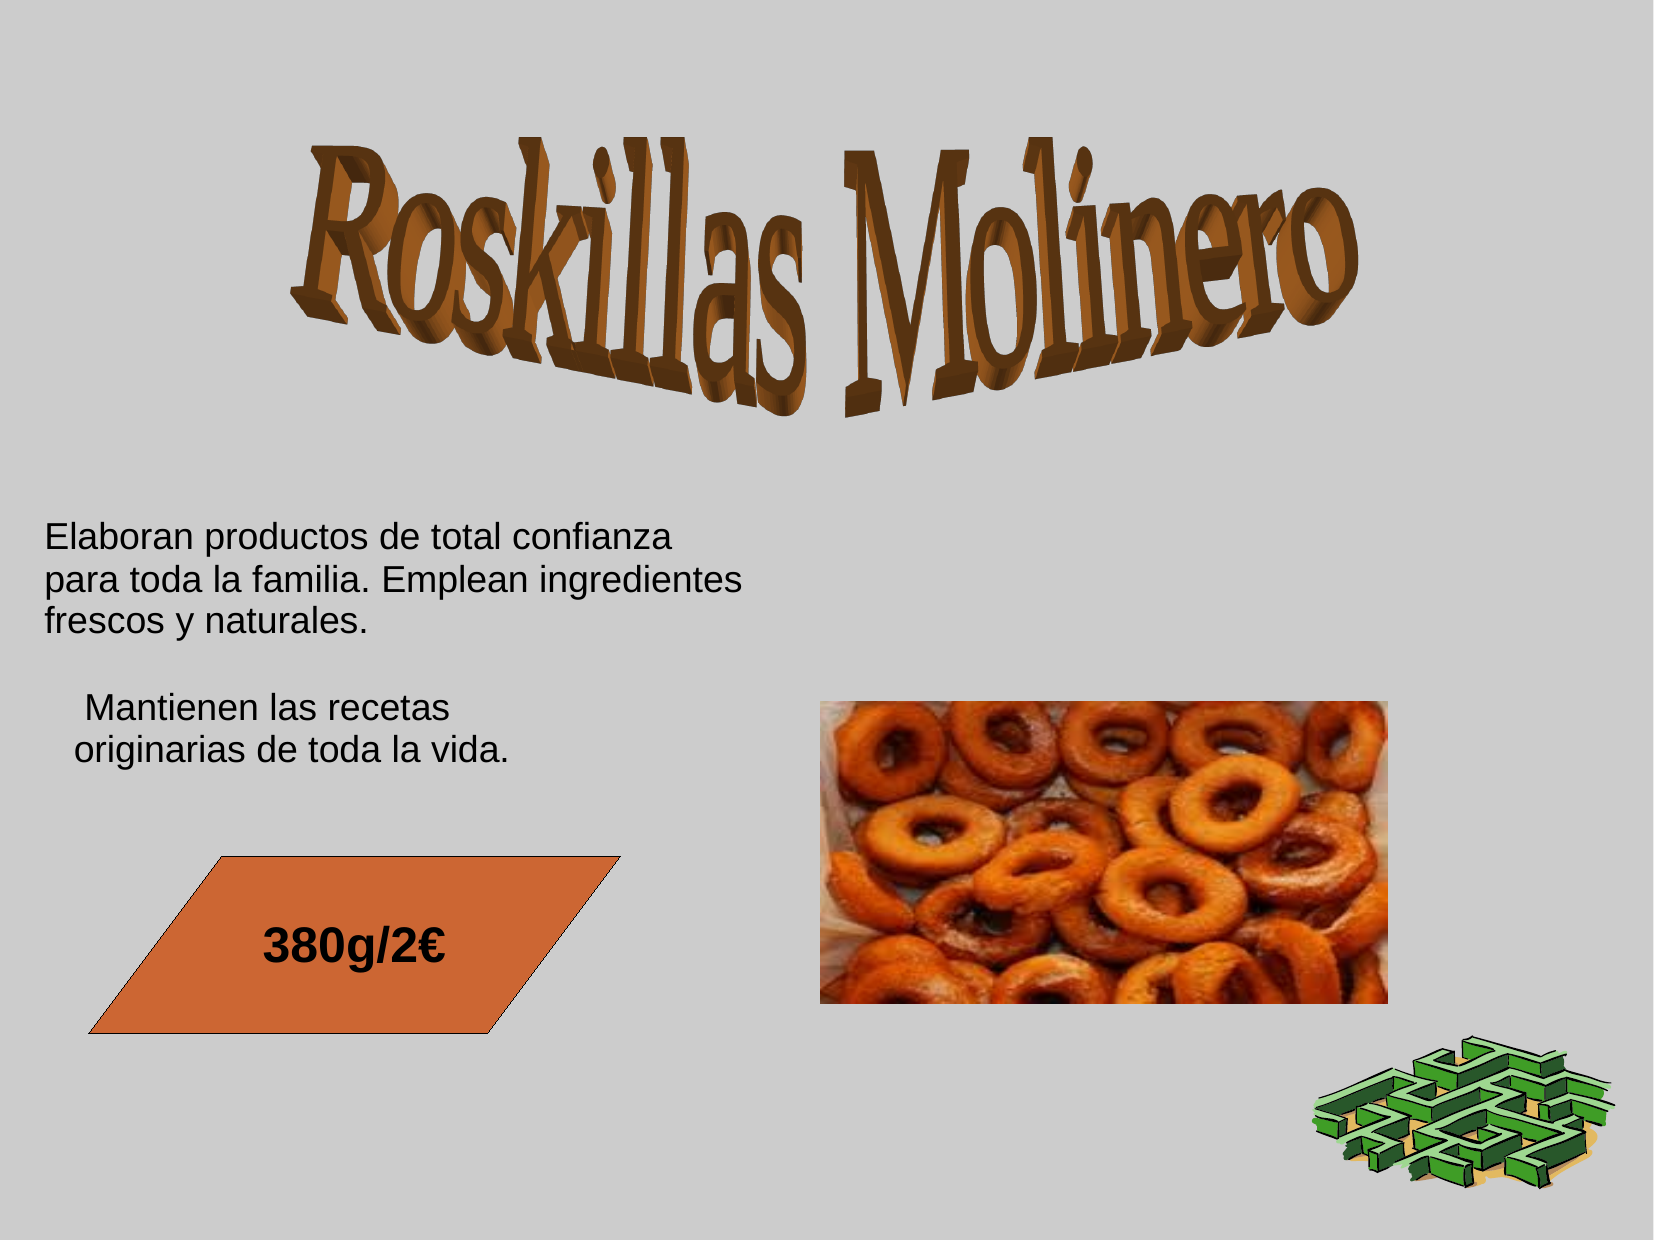

Roskillas Molinero
Elaboran productos de total confianza para toda la familia. Emplean ingredientes frescos y naturales.
 Mantienen las recetas
originarias de toda la vida.
380g/2€